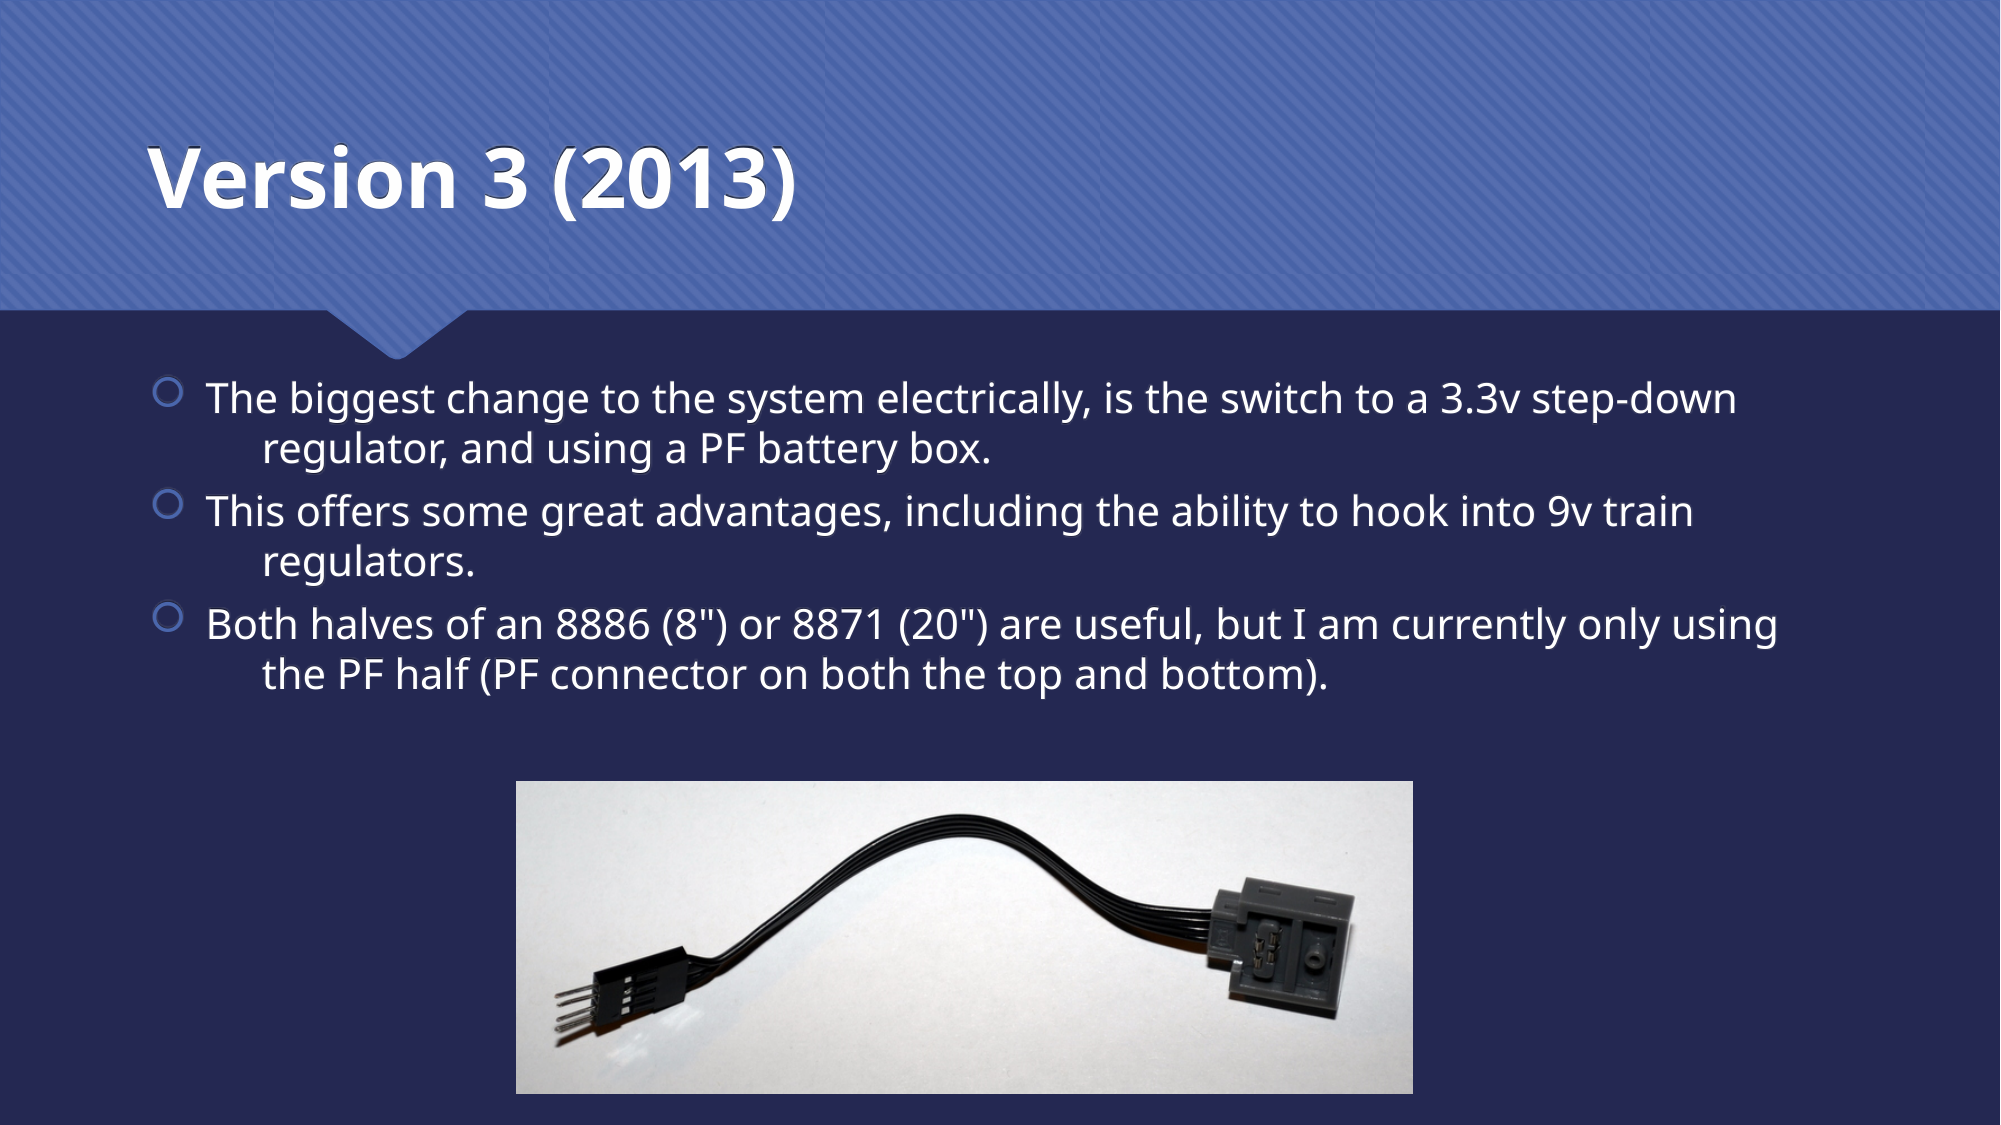

# Version 3 (2013)
The biggest change to the system electrically, is the switch to a 3.3v step-down regulator, and using a PF battery box.
This offers some great advantages, including the ability to hook into 9v train regulators.
Both halves of an 8886 (8") or 8871 (20") are useful, but I am currently only using the PF half (PF connector on both the top and bottom).